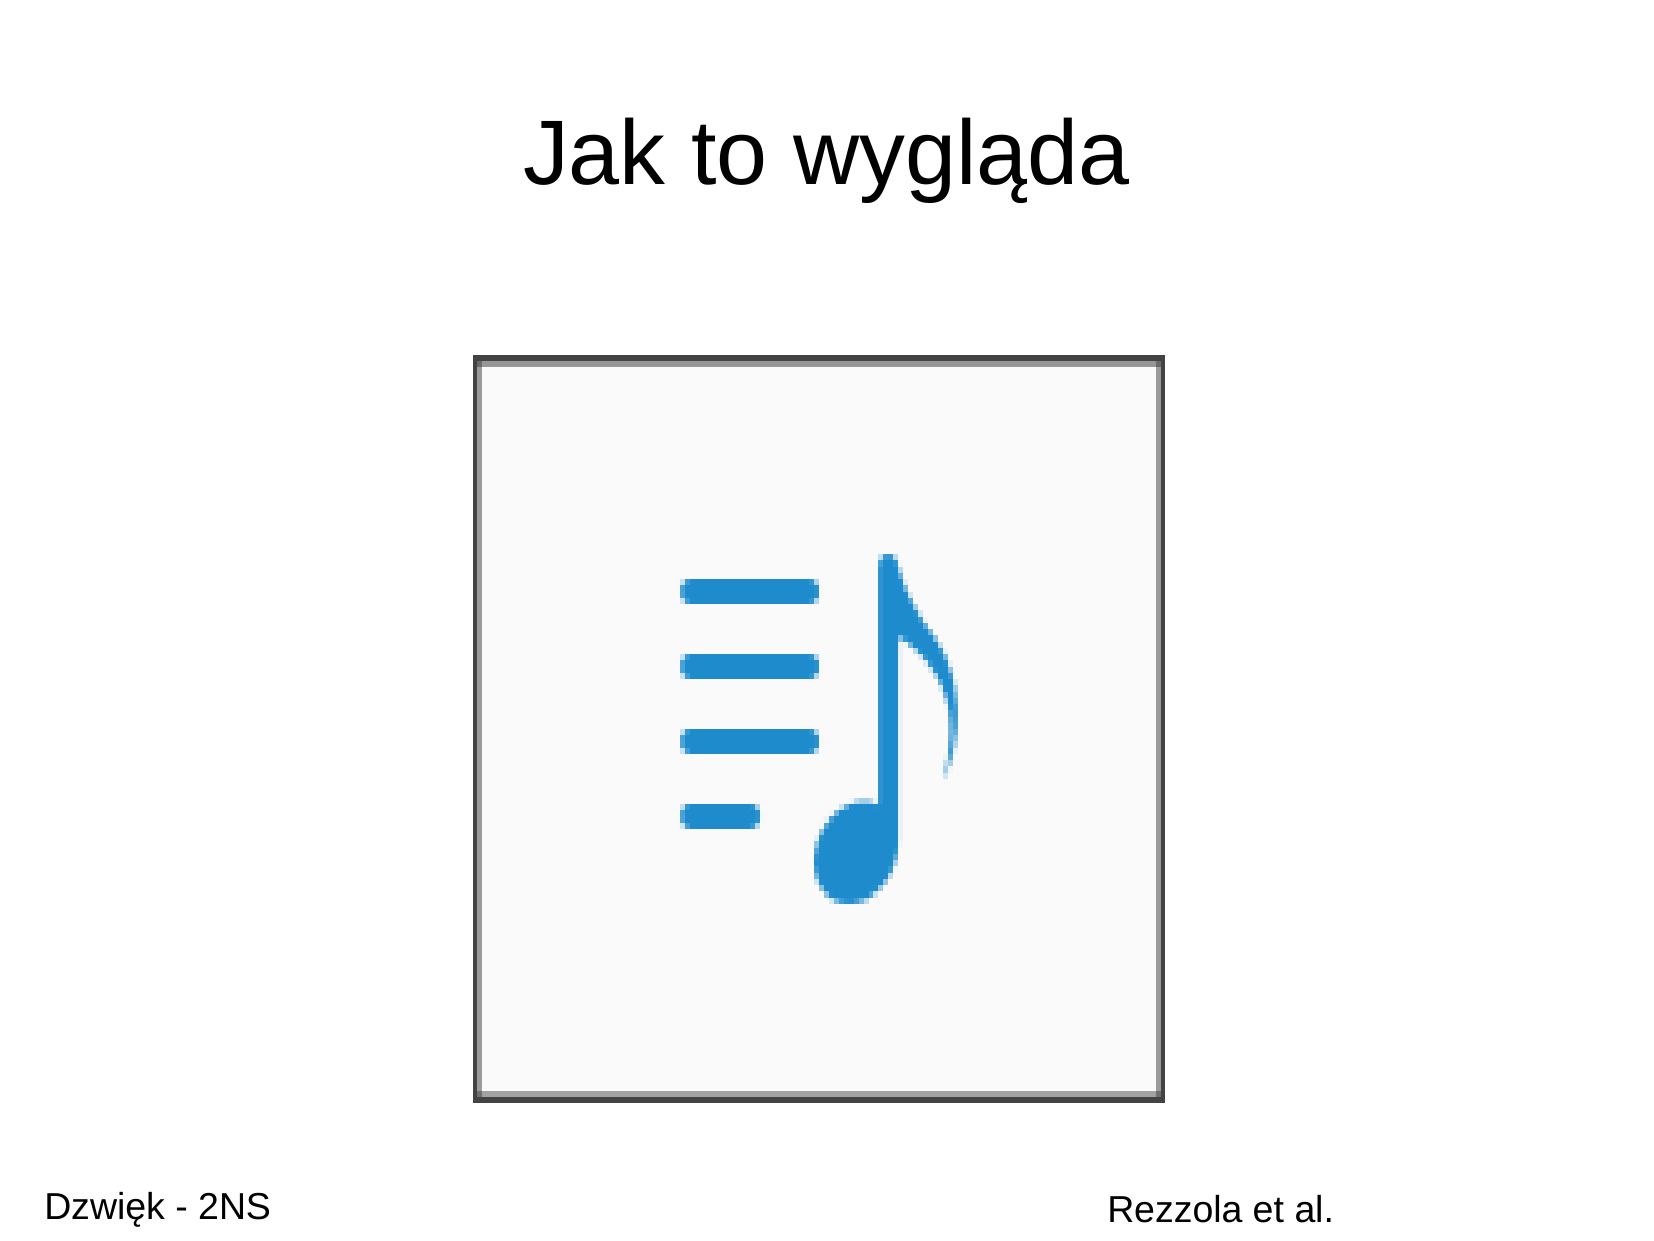

# Jak to wygląda
Dzwięk - 2NS
Rezzola et al.